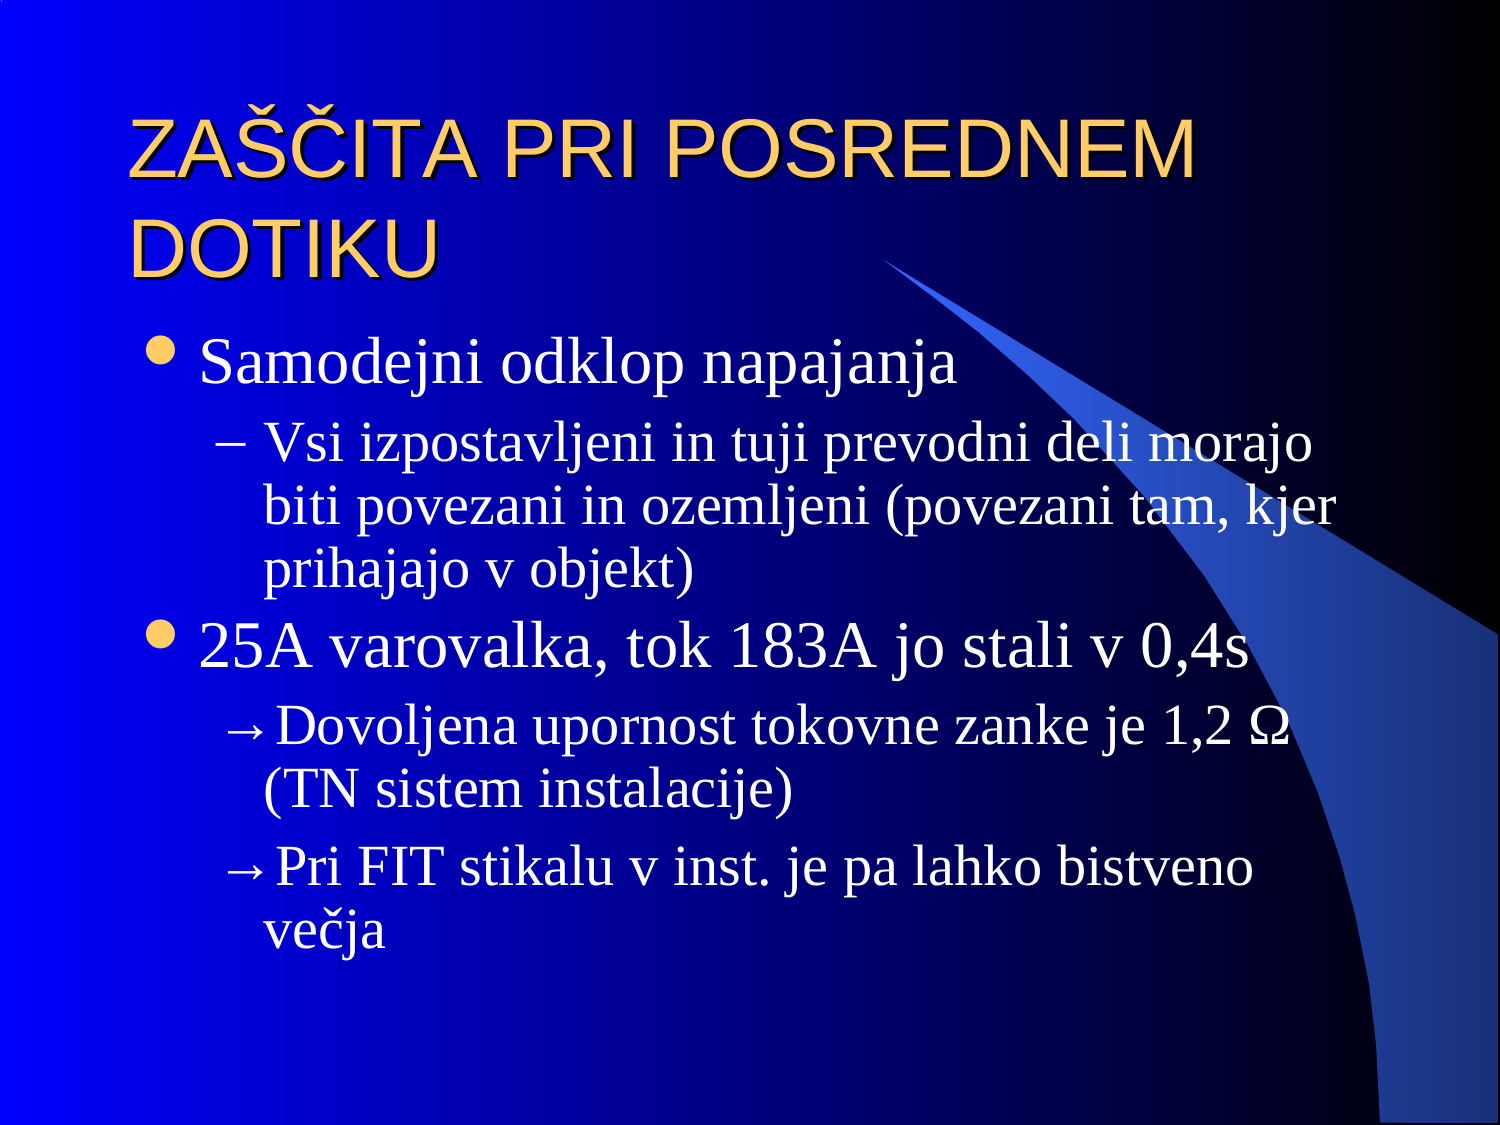

# ZAŠČITA PRI POSREDNEM DOTIKU
Samodejni odklop napajanja
Vsi izpostavljeni in tuji prevodni deli morajo biti povezani in ozemljeni (povezani tam, kjer prihajajo v objekt)
25A varovalka, tok 183A jo stali v 0,4s
Dovoljena upornost tokovne zanke je 1,2 Ω
(TN sistem instalacije)
Pri FIT stikalu v inst. je pa lahko bistveno večja